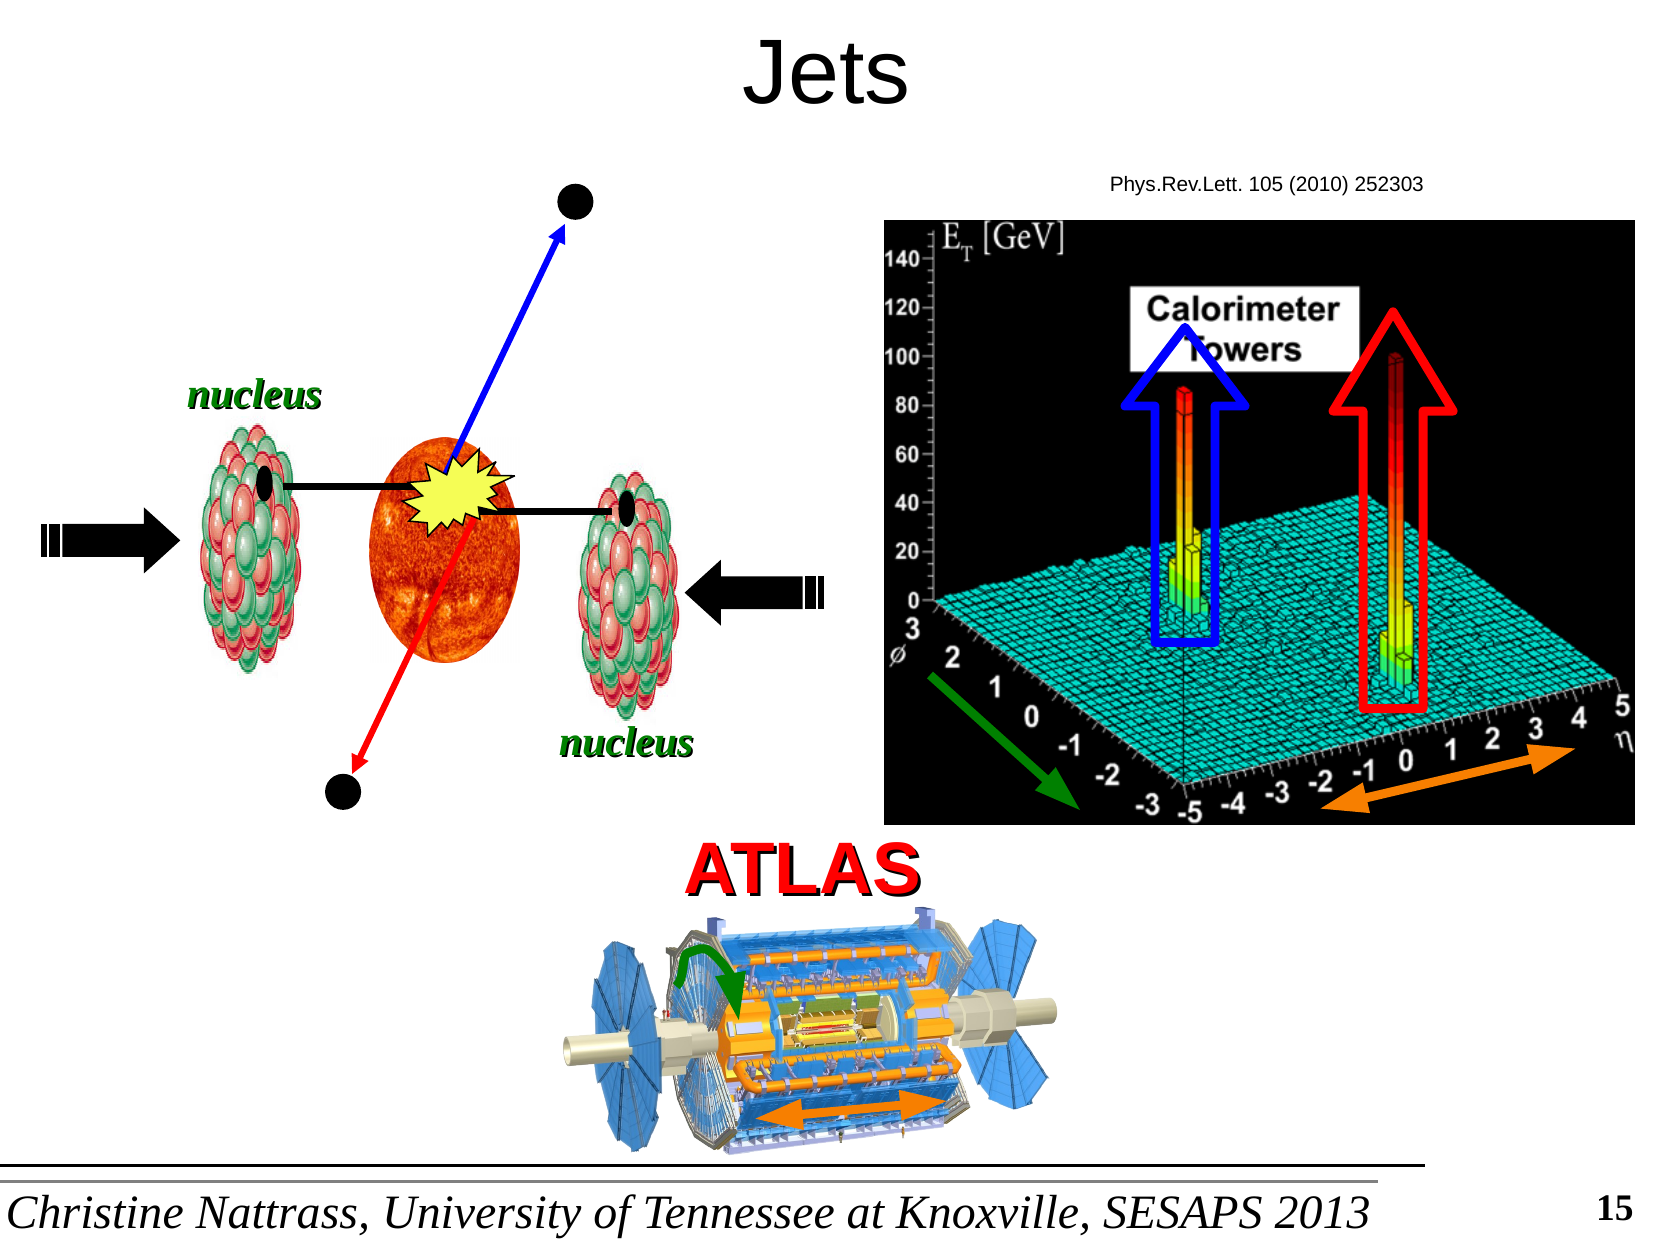

# Jets
Phys.Rev.Lett. 105 (2010) 252303
nucleus
nucleus
ATLAS